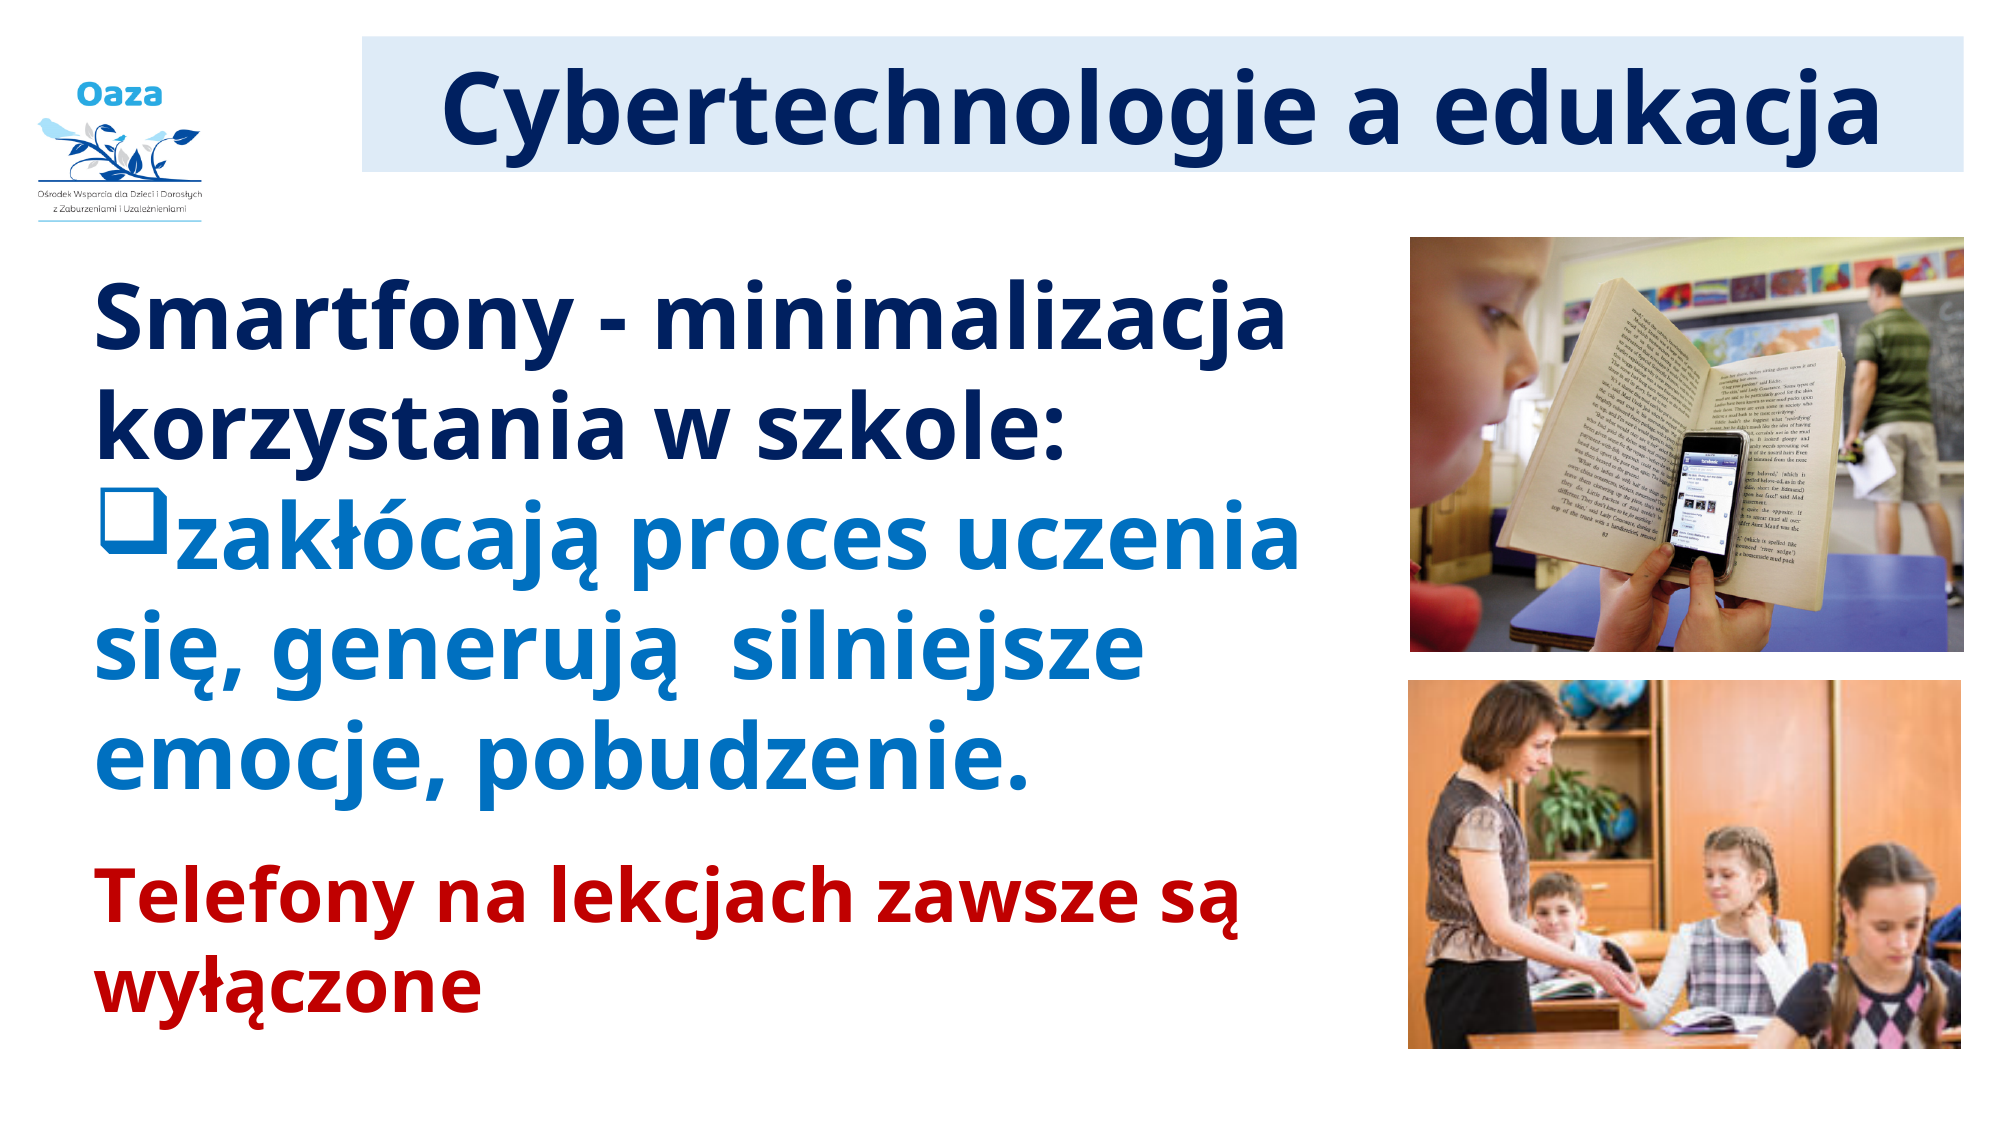

Cybertechnologie a edukacja
Smartfony - minimalizacja korzystania w szkole:
zakłócają proces uczenia się, generują silniejsze emocje, pobudzenie.
Telefony na lekcjach zawsze są wyłączone